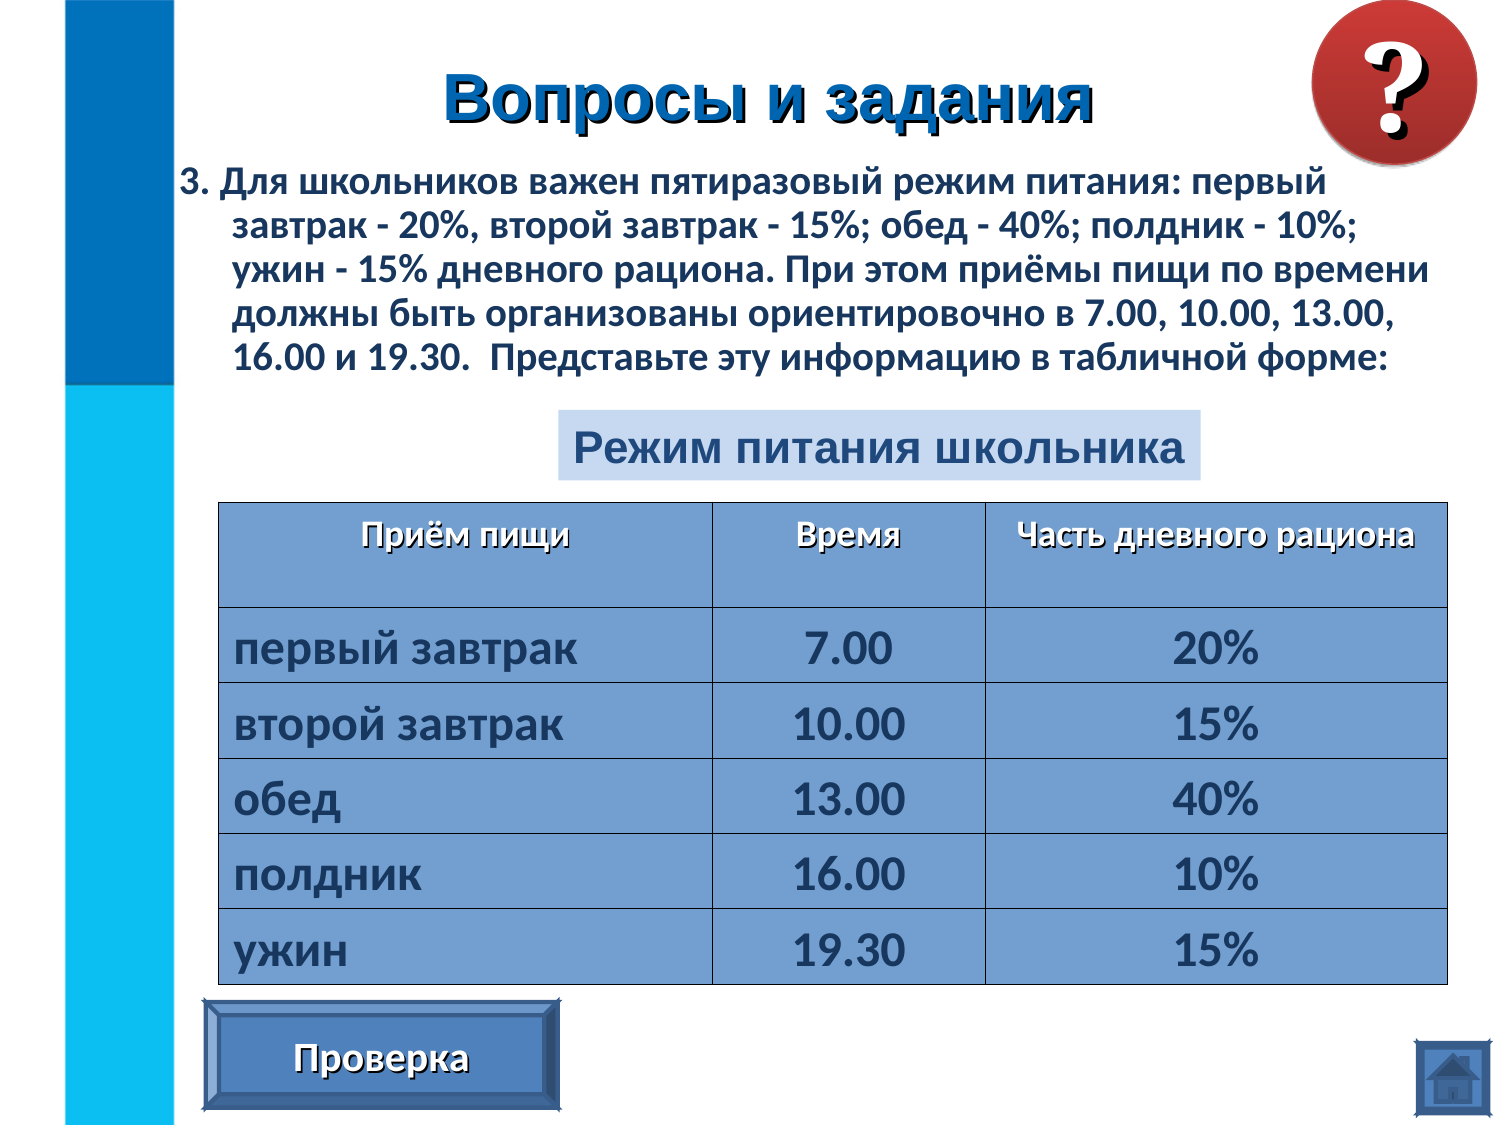

Вопросы и задания
?
# 3. Для школьников важен пятиразовый режим питания: первый завтрак - 20%, второй завтрак - 15%; обед - 40%; полдник - 10%; ужин - 15% дневного рациона. При этом приёмы пищи по времени должны быть организованы ориентировочно в 7.00, 10.00, 13.00, 16.00 и 19.30. Представьте эту информацию в табличной форме:
Режим питания школьника
| Приём пищи | Время | Часть дневного рациона |
| --- | --- | --- |
| | | |
| | | |
| | | |
| | | |
| | | |
| Приём пищи | Время | Часть дневного рациона |
| --- | --- | --- |
| первый завтрак | 7.00 | 20% |
| второй завтрак | 10.00 | 15% |
| обед | 13.00 | 40% |
| полдник | 16.00 | 10% |
| ужин | 19.30 | 15% |
Проверка